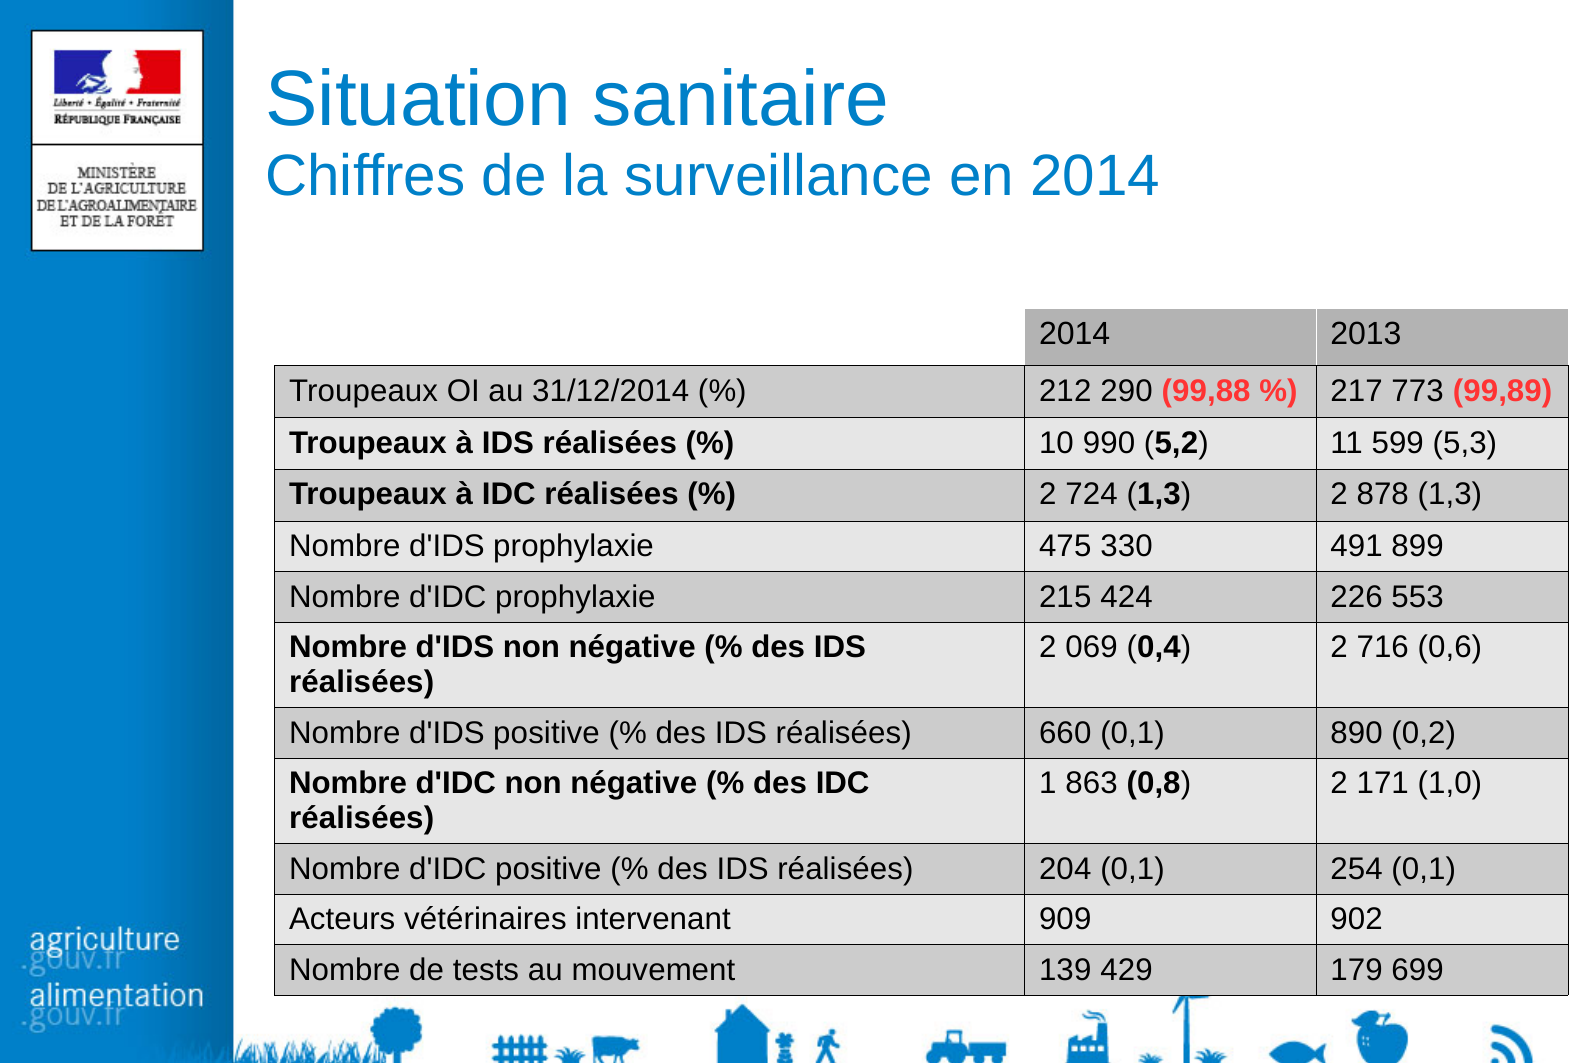

# Situation sanitaire Chiffres de la surveillance en 2014
| | 2014 | 2013 |
| --- | --- | --- |
| Troupeaux OI au 31/12/2014 (%) | 212 290 (99,88 %) | 217 773 (99,89) |
| Troupeaux à IDS réalisées (%) | 10 990 (5,2) | 11 599 (5,3) |
| Troupeaux à IDC réalisées (%) | 2 724 (1,3) | 2 878 (1,3) |
| Nombre d'IDS prophylaxie | 475 330 | 491 899 |
| Nombre d'IDC prophylaxie | 215 424 | 226 553 |
| Nombre d'IDS non négative (% des IDS réalisées) | 2 069 (0,4) | 2 716 (0,6) |
| Nombre d'IDS positive (% des IDS réalisées) | 660 (0,1) | 890 (0,2) |
| Nombre d'IDC non négative (% des IDC réalisées) | 1 863 (0,8) | 2 171 (1,0) |
| Nombre d'IDC positive (% des IDS réalisées) | 204 (0,1) | 254 (0,1) |
| Acteurs vétérinaires intervenant | 909 | 902 |
| Nombre de tests au mouvement | 139 429 | 179 699 |